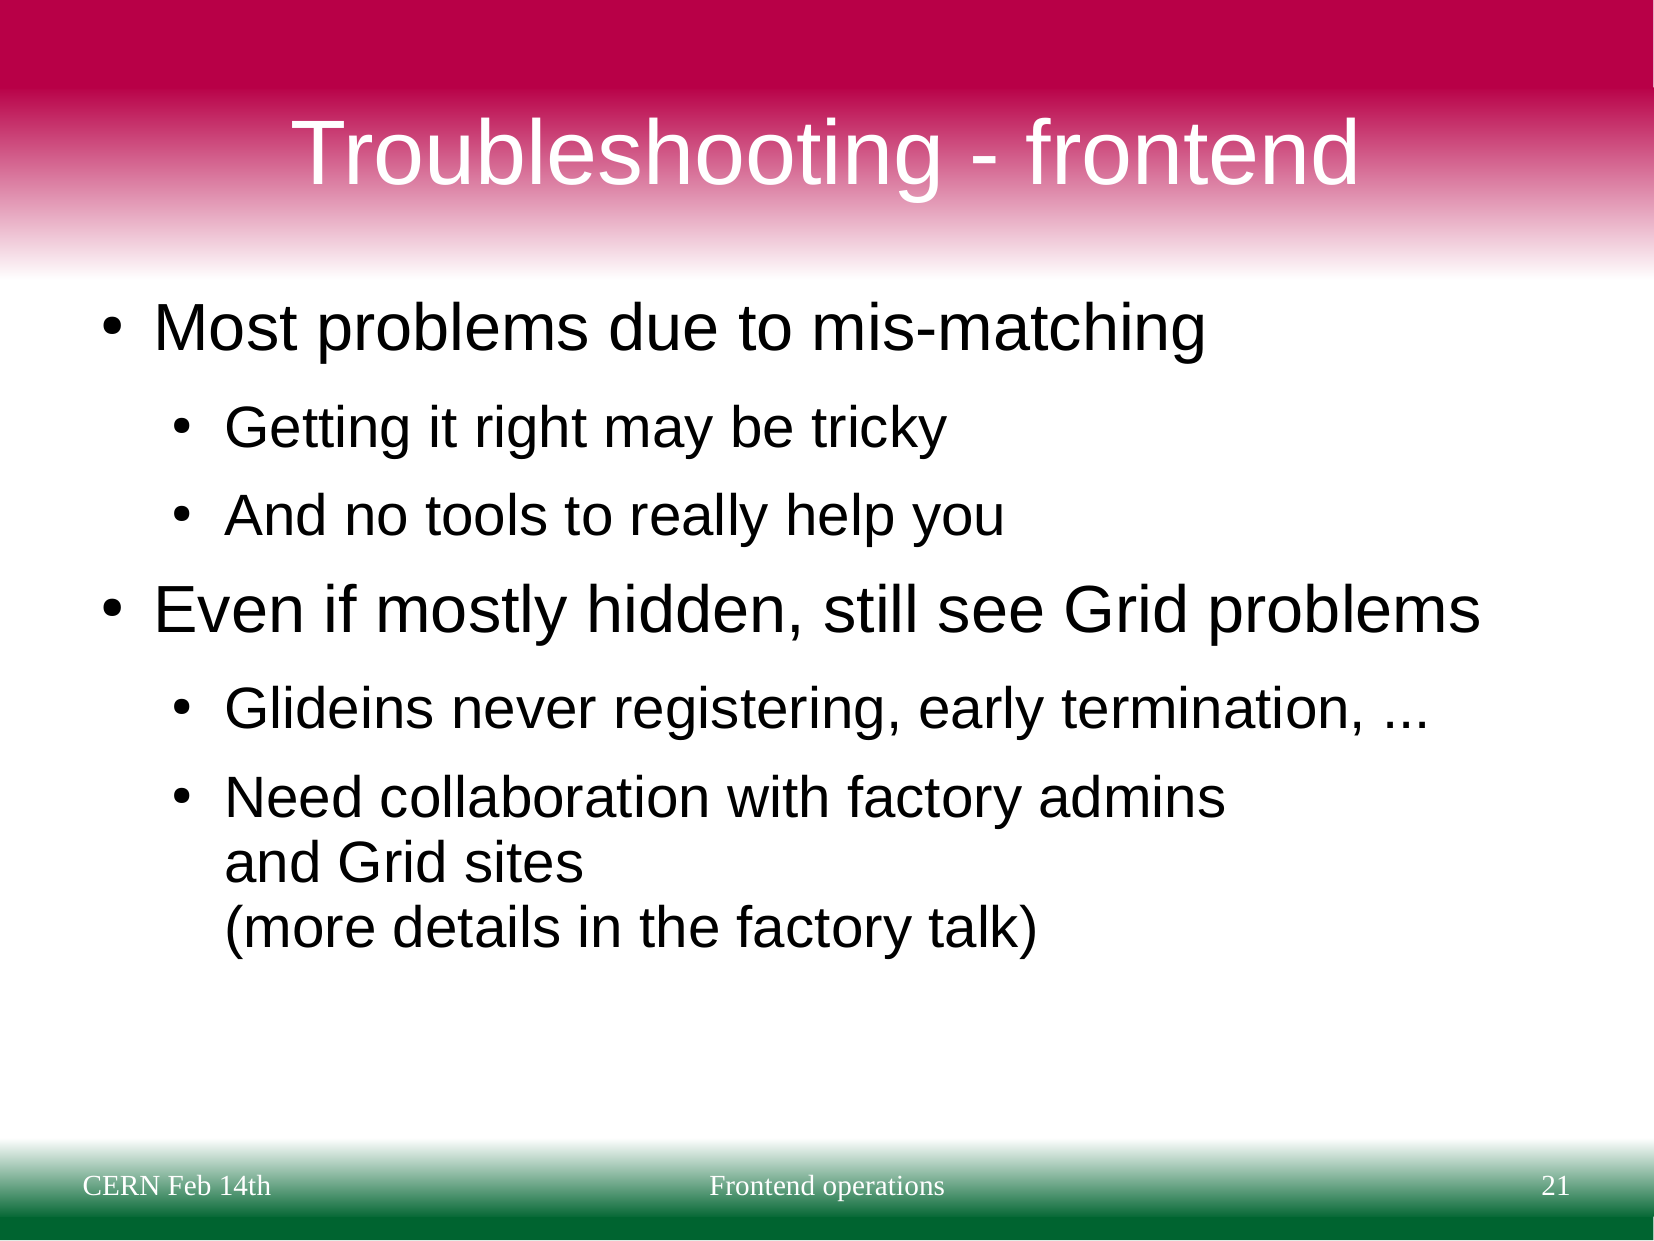

# Troubleshooting - frontend
Most problems due to mis-matching
Getting it right may be tricky
And no tools to really help you
Even if mostly hidden, still see Grid problems
Glideins never registering, early termination, ...
Need collaboration with factory admins
and Grid sites
(more details in the factory talk)
CERN Feb 14th
Frontend operations
21